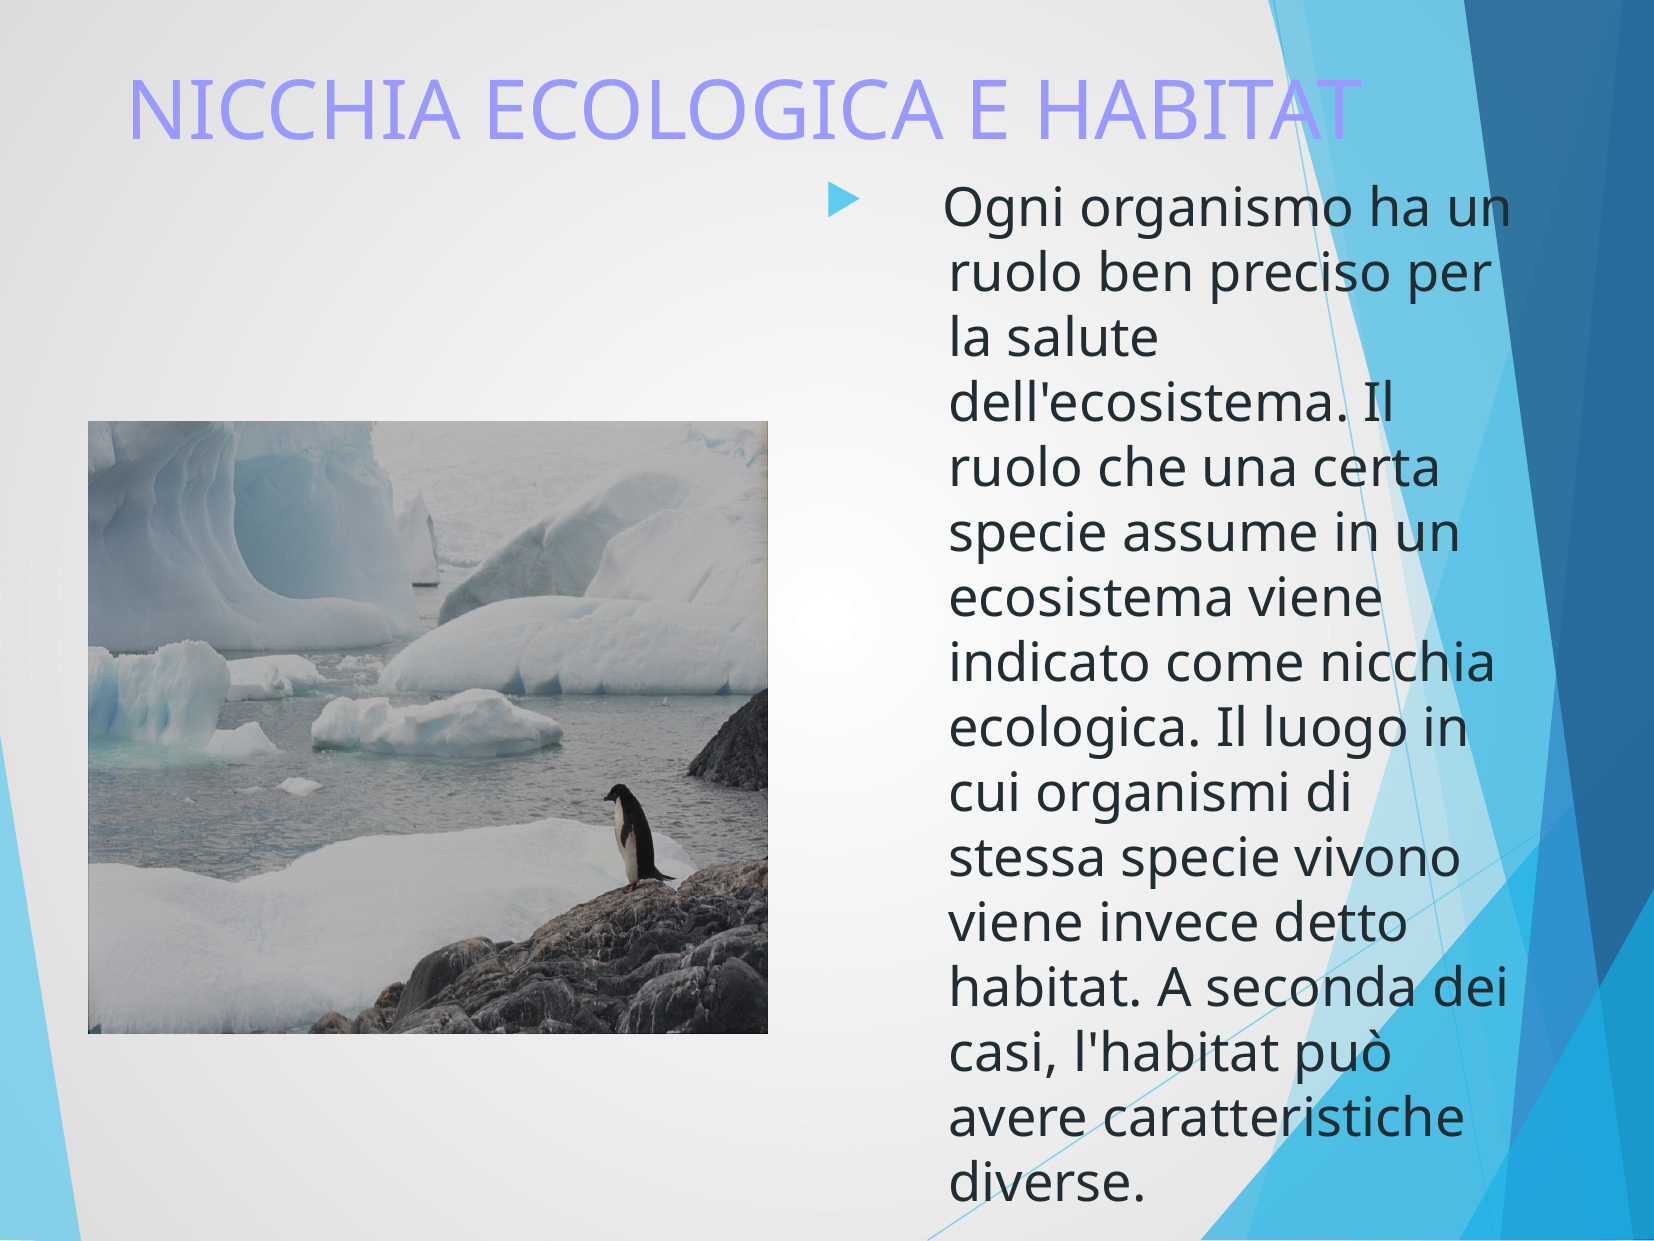

# NICCHIA ECOLOGICA E HABITAT
 Ogni organismo ha un ruolo ben preciso per la salute dell'ecosistema. Il ruolo che una certa specie assume in un ecosistema viene indicato come nicchia ecologica. Il luogo in cui organismi di stessa specie vivono viene invece detto habitat. A seconda dei casi, l'habitat può avere caratteristiche diverse.